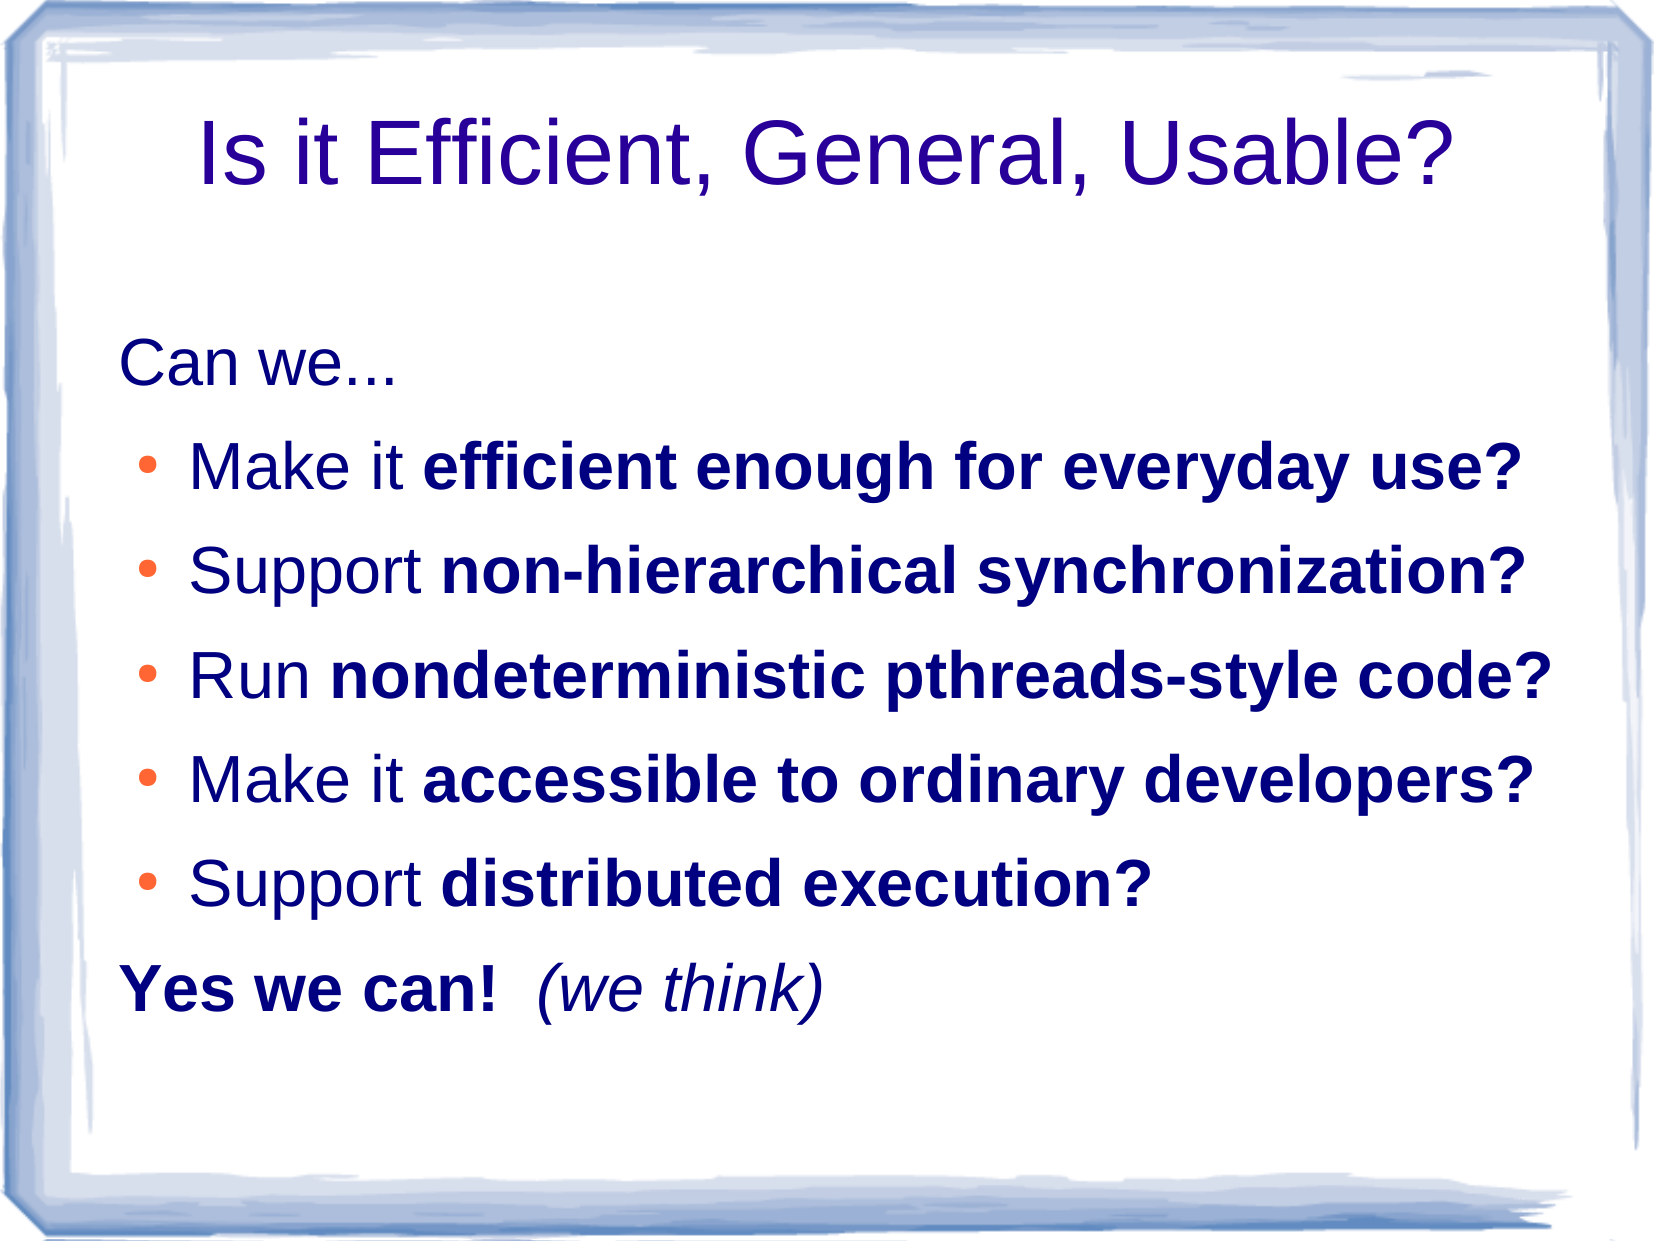

# Is it Efficient, General, Usable?
Can we...
Make it efficient enough for everyday use?
Support non-hierarchical synchronization?
Run nondeterministic pthreads-style code?
Make it accessible to ordinary developers?
Support distributed execution?
Yes we can! (we think)